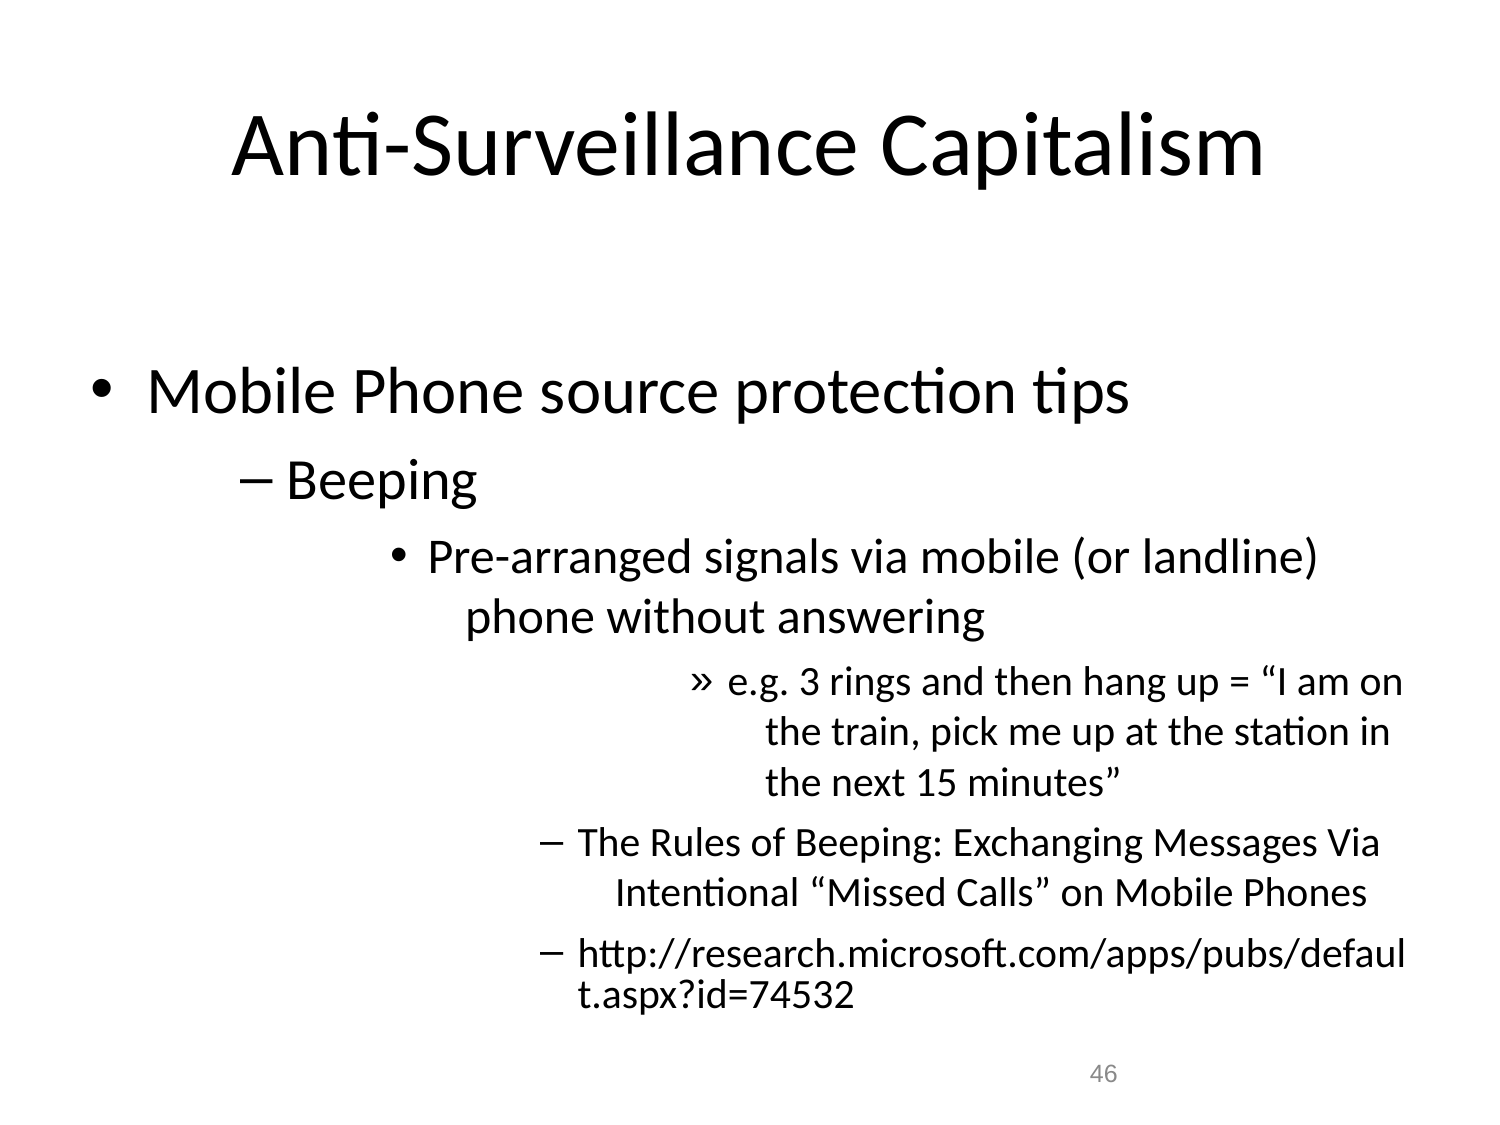

# Anti-Surveillance Capitalism
Mobile Phone source protection tips
Beeping
Pre-arranged signals via mobile (or landline) phone without answering
e.g. 3 rings and then hang up = “I am on the train, pick me up at the station in the next 15 minutes”
The Rules of Beeping: Exchanging Messages Via Intentional “Missed Calls” on Mobile Phones
http://research.microsoft.com/apps/pubs/default.aspx?id=74532